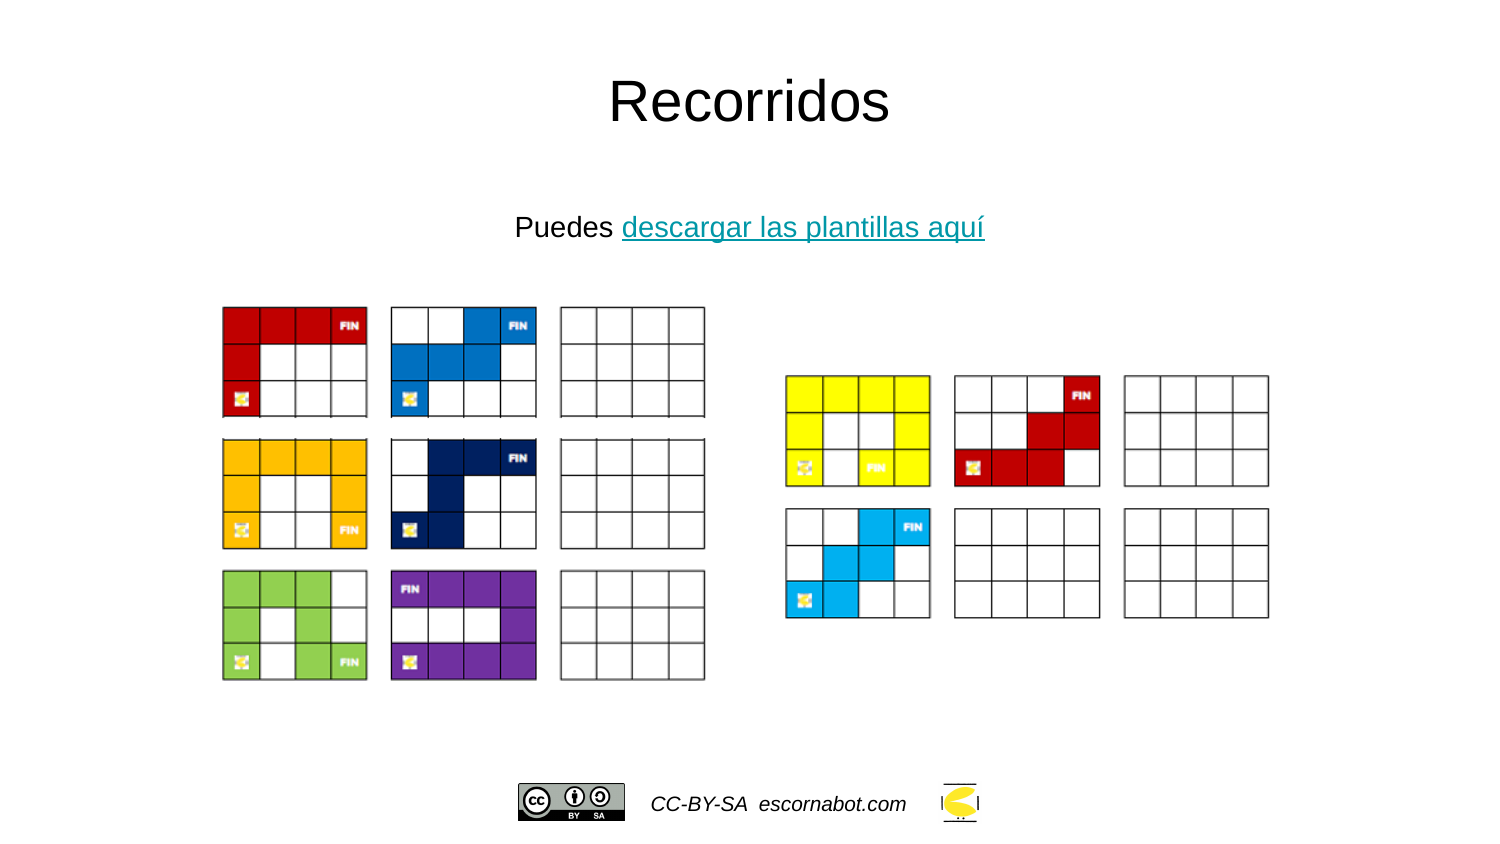

# Recorridos
Puedes descargar las plantillas aquí
CC-BY-SA escornabot.com